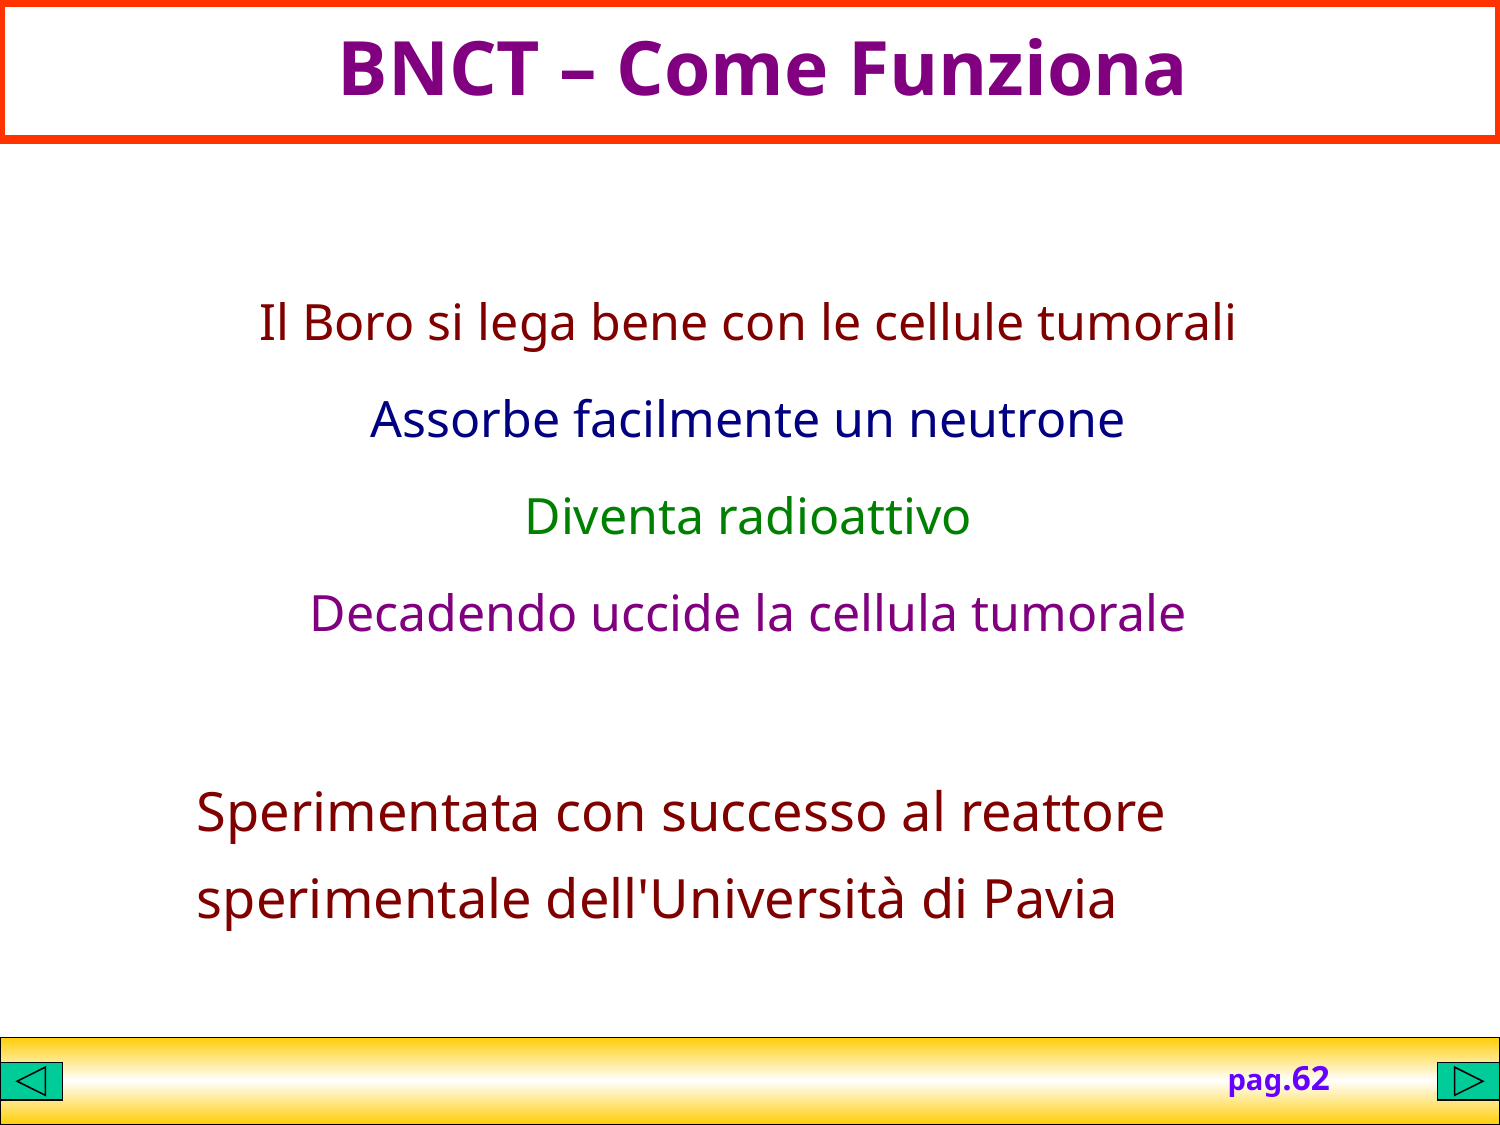

# BNCT – Come Funziona
Il Boro si lega bene con le cellule tumorali
Assorbe facilmente un neutrone
Diventa radioattivo
Decadendo uccide la cellula tumorale
Sperimentata con successo al reattore sperimentale dell'Università di Pavia
62